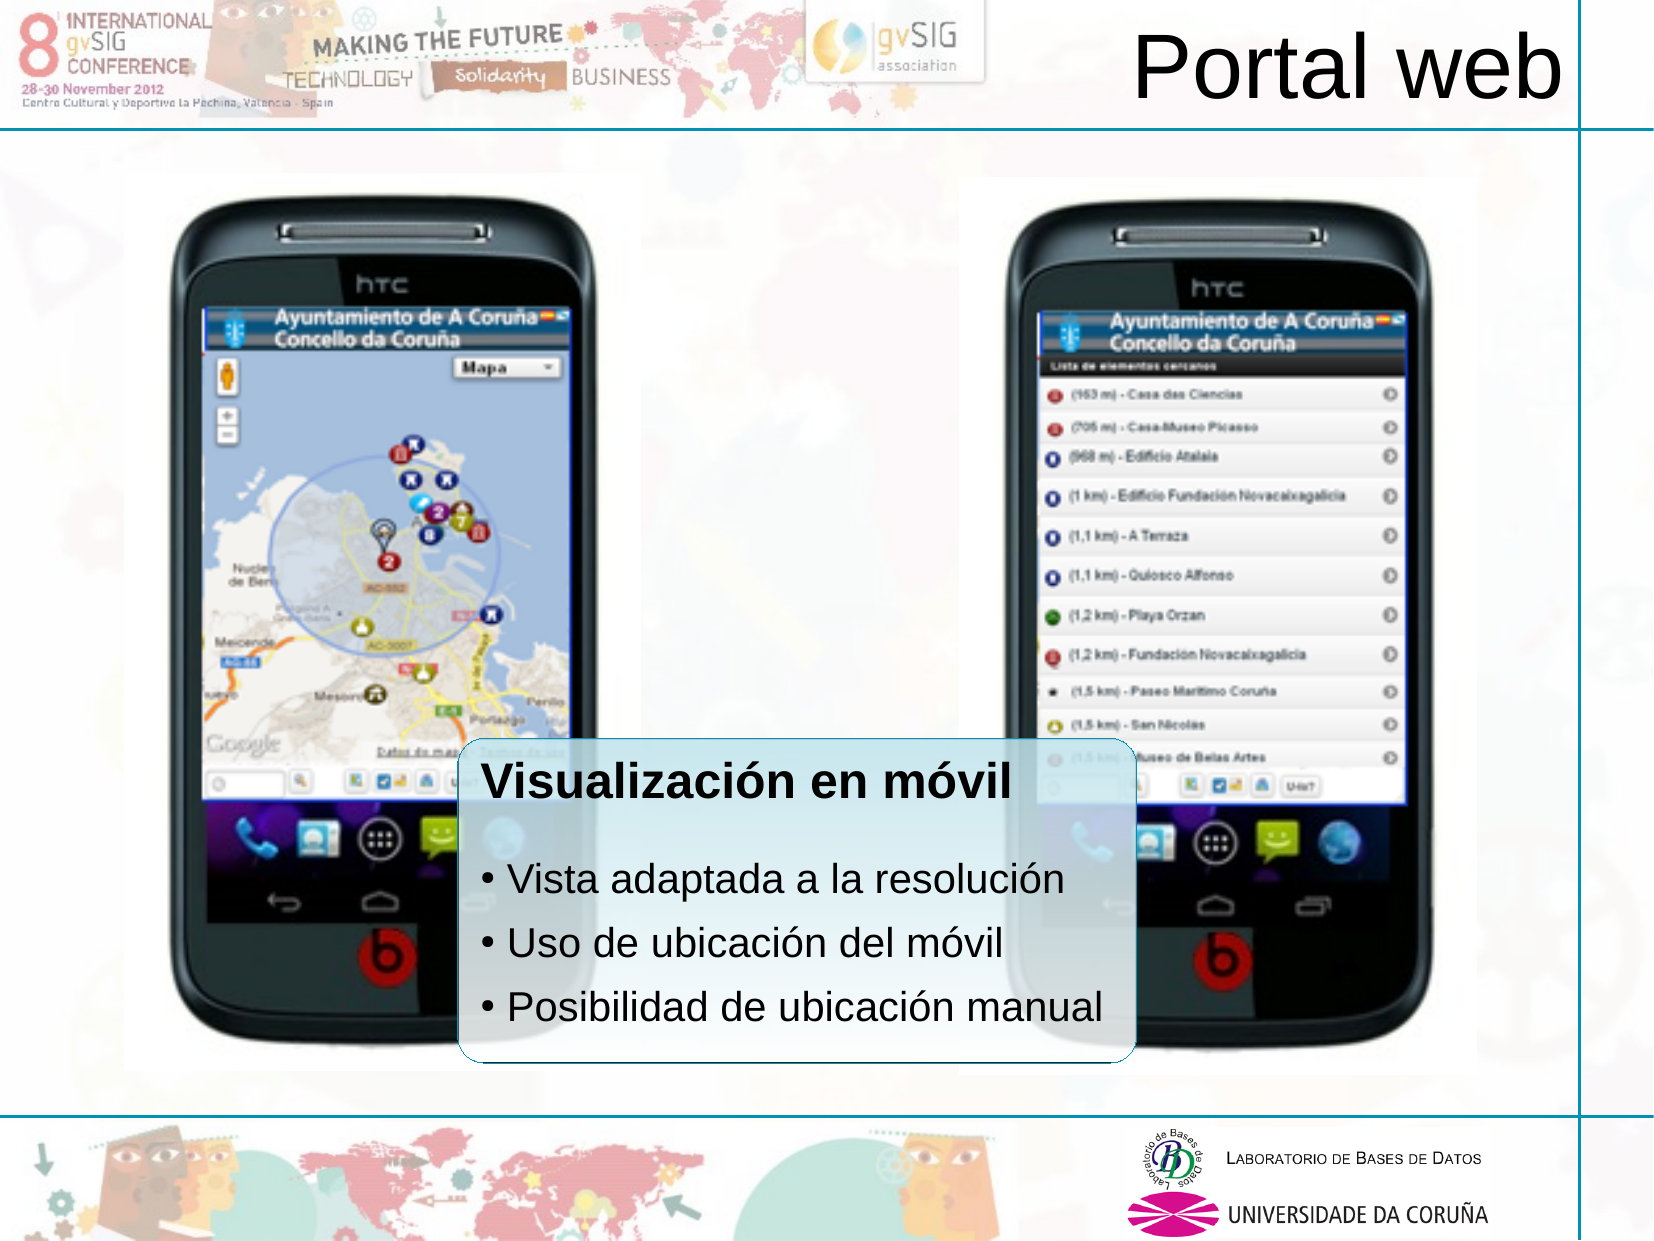

# Portal web
Visualización en móvil
 Vista adaptada a la resolución
 Uso de ubicación del móvil
 Posibilidad de ubicación manual